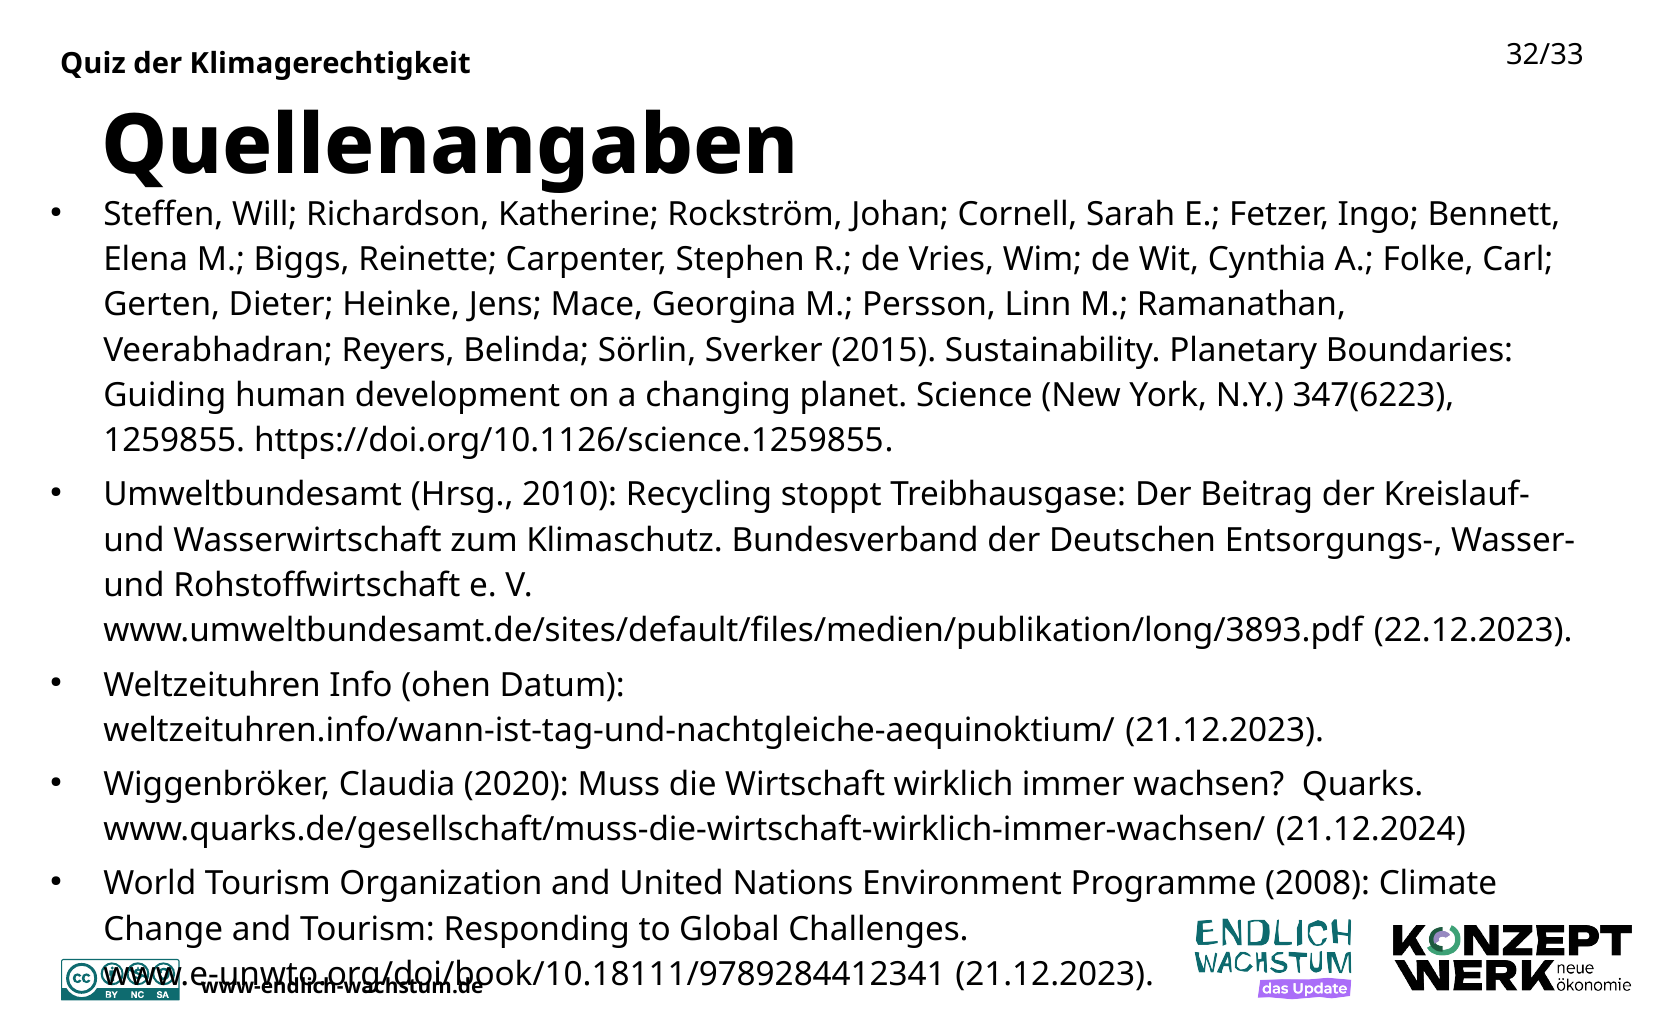

32
Quiz der Klimagerechtigkeit
# Quellenangaben
Steffen, Will; Richardson, Katherine; Rockström, Johan; Cornell, Sarah E.; Fetzer, Ingo; Bennett, Elena M.; Biggs, Reinette; Carpenter, Stephen R.; de Vries, Wim; de Wit, Cynthia A.; Folke, Carl; Gerten, Dieter; Heinke, Jens; Mace, Georgina M.; Persson, Linn M.; Ramanathan, Veerabhadran; Reyers, Belinda; Sörlin, Sverker (2015). Sustainability. Planetary Boundaries: Guiding human development on a changing planet. Science (New York, N.Y.) 347(6223), 1259855. https://doi.org/10.1126/science.1259855.
Umweltbundesamt (Hrsg., 2010): Recycling stoppt Treibhausgase: Der Beitrag der Kreislauf- und Wasserwirtschaft zum Klimaschutz. Bundesverband der Deutschen Entsorgungs-, Wasser- und Rohstoffwirtschaft e. V. www.umweltbundesamt.de/sites/default/files/medien/publikation/long/3893.pdf (22.12.2023).
Weltzeituhren Info (ohen Datum): weltzeituhren.info/wann-ist-tag-und-nachtgleiche-aequinoktium/ (21.12.2023).
Wiggenbröker, Claudia (2020): Muss die Wirtschaft wirklich immer wachsen? Quarks. www.quarks.de/gesellschaft/muss-die-wirtschaft-wirklich-immer-wachsen/ (21.12.2024)
World Tourism Organization and United Nations Environment Programme (2008): Climate Change and Tourism: Responding to Global Challenges. www.e-unwto.org/doi/book/10.18111/9789284412341 (21.12.2023).